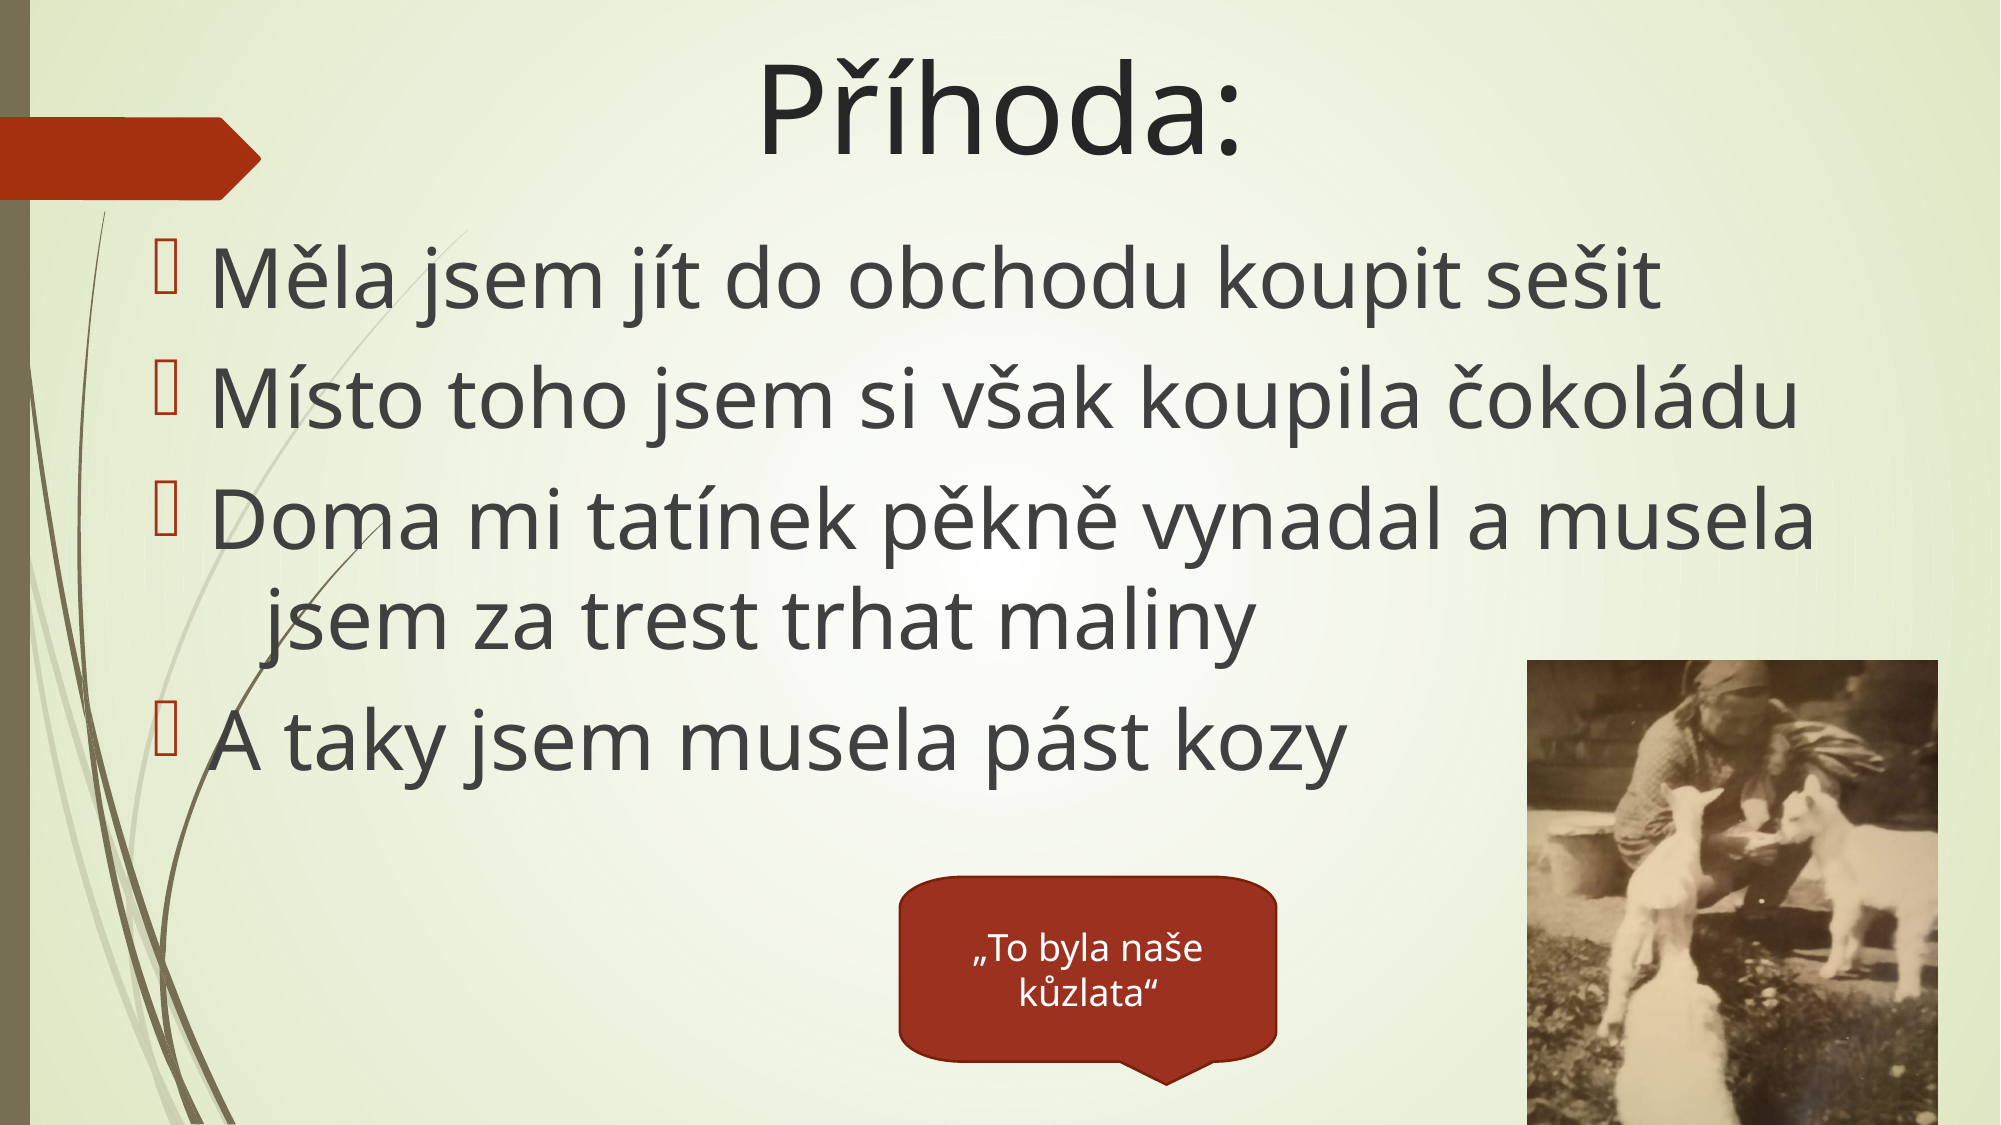

# Příhoda:
Měla jsem jít do obchodu koupit sešit
Místo toho jsem si však koupila čokoládu
Doma mi tatínek pěkně vynadal a musela jsem za trest trhat maliny
A taky jsem musela pást kozy
„To byla naše kůzlata“